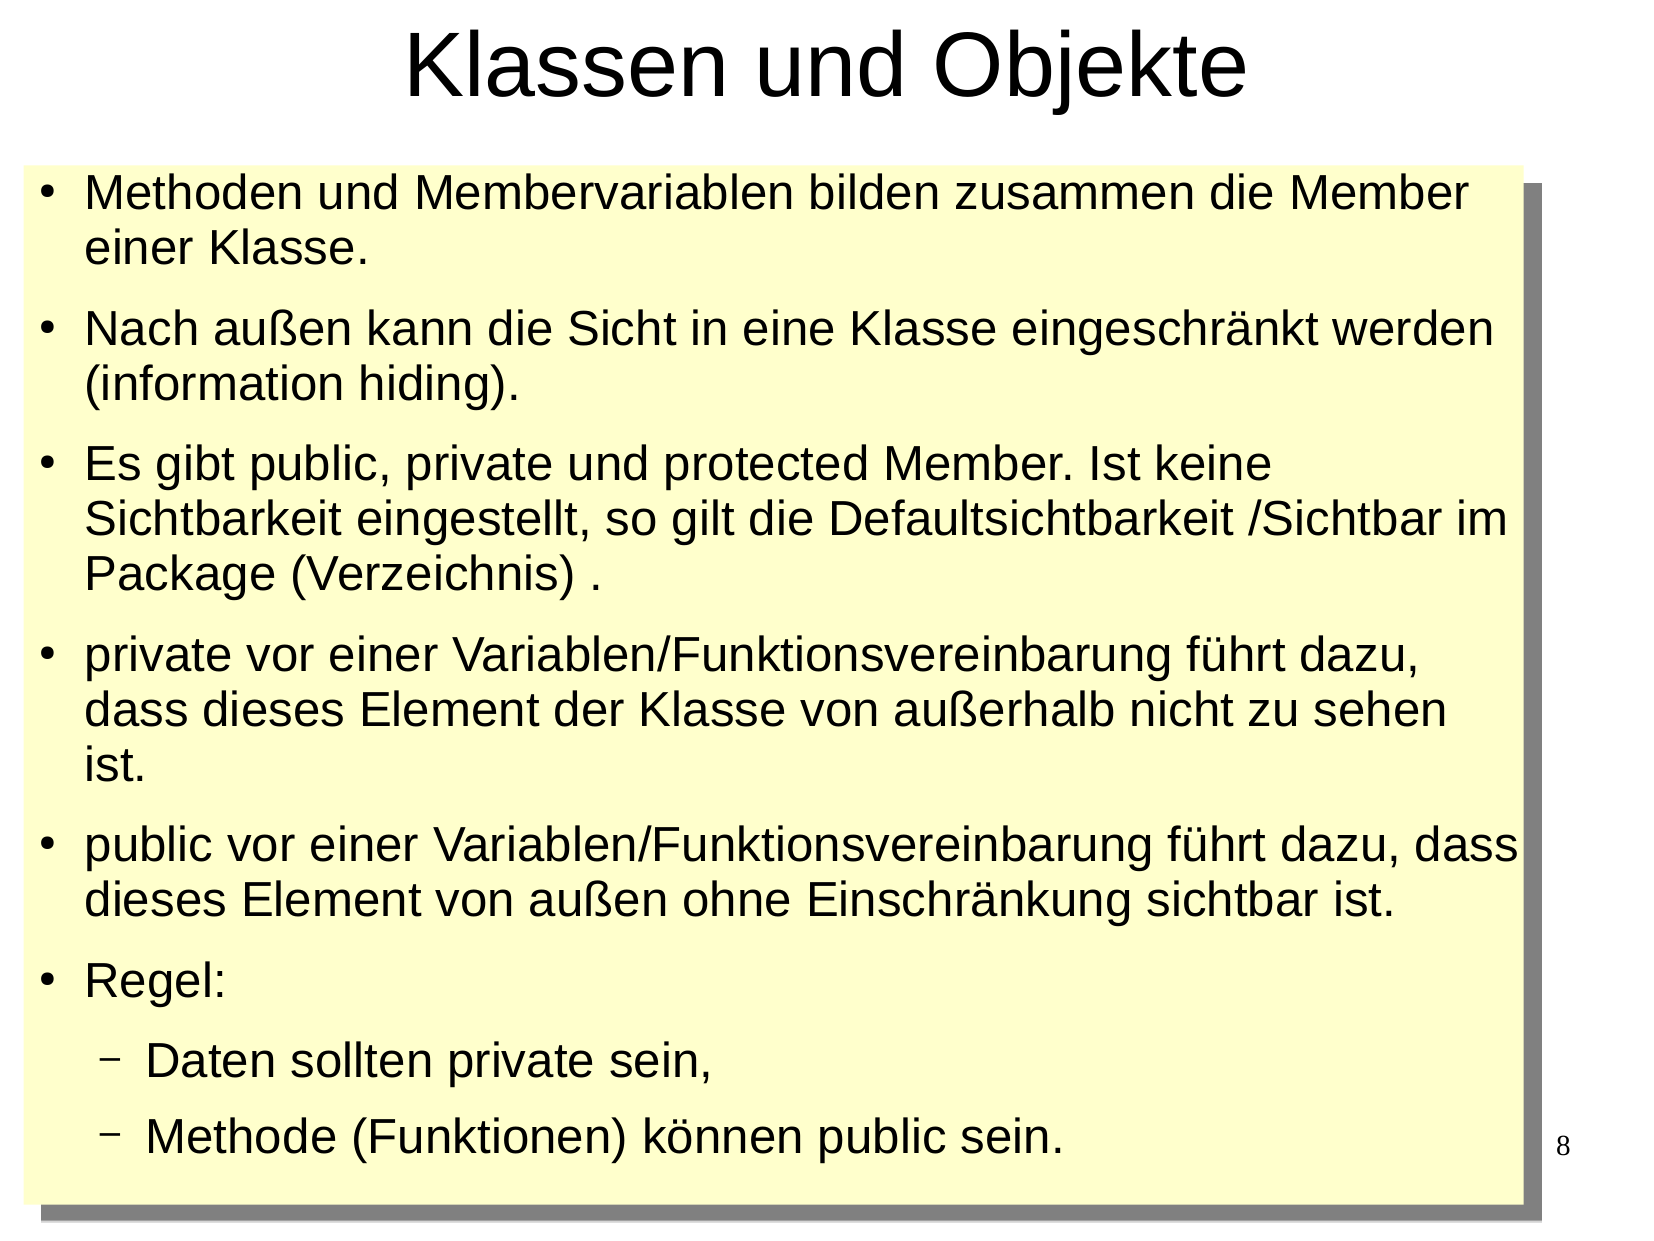

# Klassen und Objekte
Methoden und Membervariablen bilden zusammen die Member einer Klasse.
Nach außen kann die Sicht in eine Klasse eingeschränkt werden (information hiding).
Es gibt public, private und protected Member. Ist keine Sichtbarkeit eingestellt, so gilt die Defaultsichtbarkeit /Sichtbar im Package (Verzeichnis) .
private vor einer Variablen/Funktionsvereinbarung führt dazu, dass dieses Element der Klasse von außerhalb nicht zu sehen ist.
public vor einer Variablen/Funktionsvereinbarung führt dazu, dass dieses Element von außen ohne Einschränkung sichtbar ist.
Regel:
Daten sollten private sein,
Methode (Funktionen) können public sein.
8